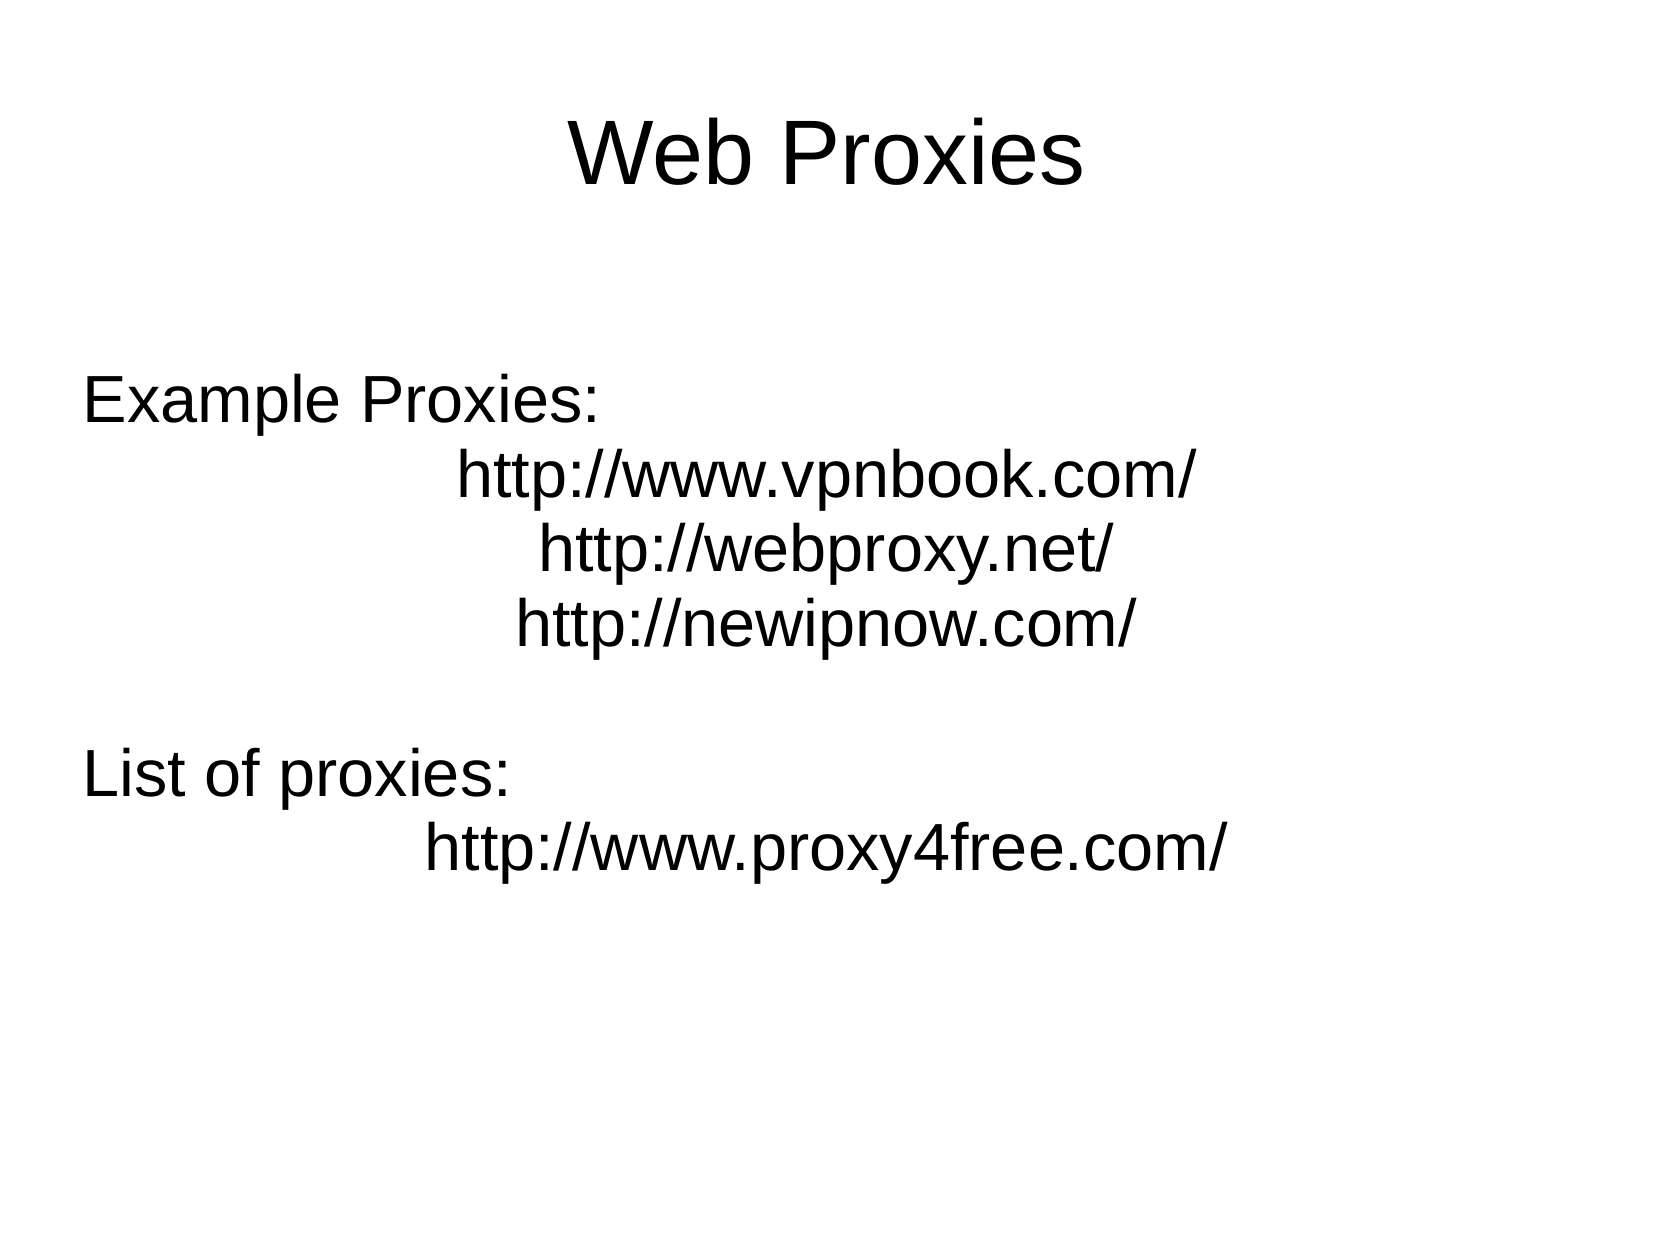

# Web Proxies
Example Proxies:
http://www.vpnbook.com/
http://webproxy.net/
http://newipnow.com/
List of proxies:
http://www.proxy4free.com/